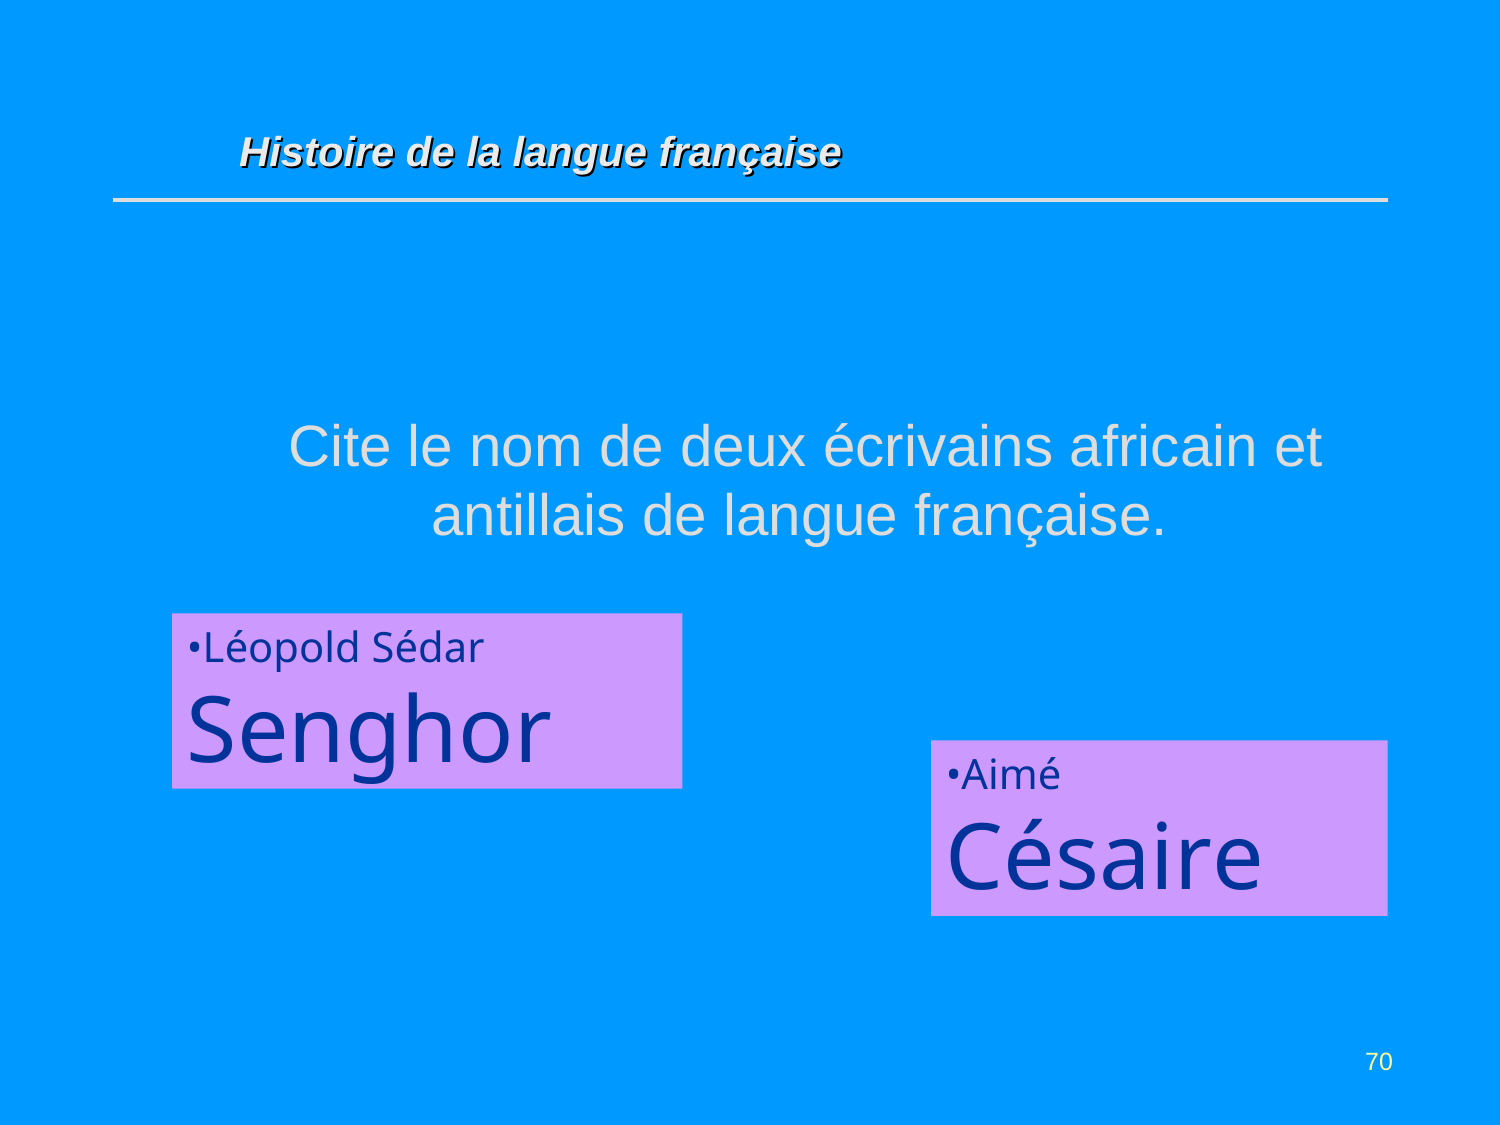

Histoire de la langue française
Cite le nom de deux écrivains africain et antillais de langue française.
Léopold Sédar Senghor
Aimé Césaire
70